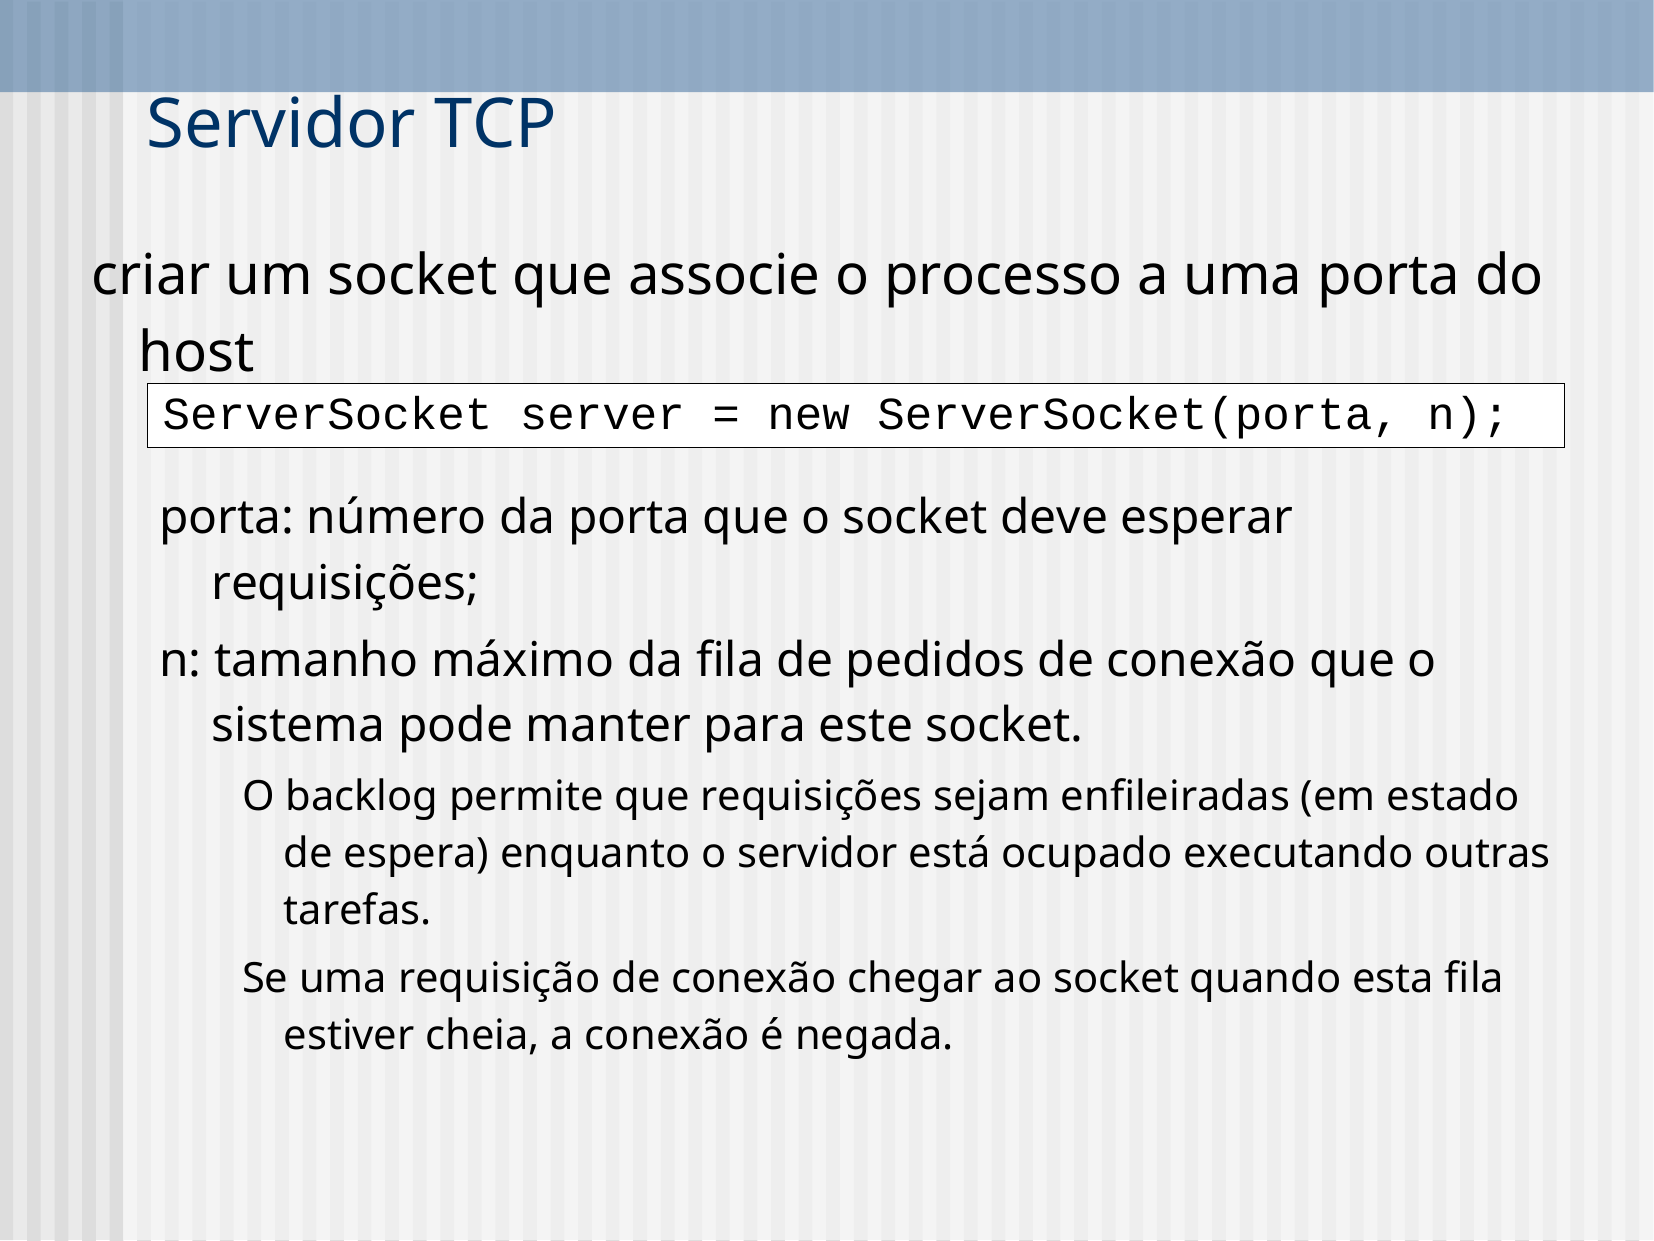

# Servidor TCP
 criar um socket que associe o processo a uma porta do host
porta: número da porta que o socket deve esperar requisições;
n: tamanho máximo da fila de pedidos de conexão que o sistema pode manter para este socket.
O backlog permite que requisições sejam enfileiradas (em estado de espera) enquanto o servidor está ocupado executando outras tarefas.
Se uma requisição de conexão chegar ao socket quando esta fila estiver cheia, a conexão é negada.
ServerSocket server = new ServerSocket(porta, n);